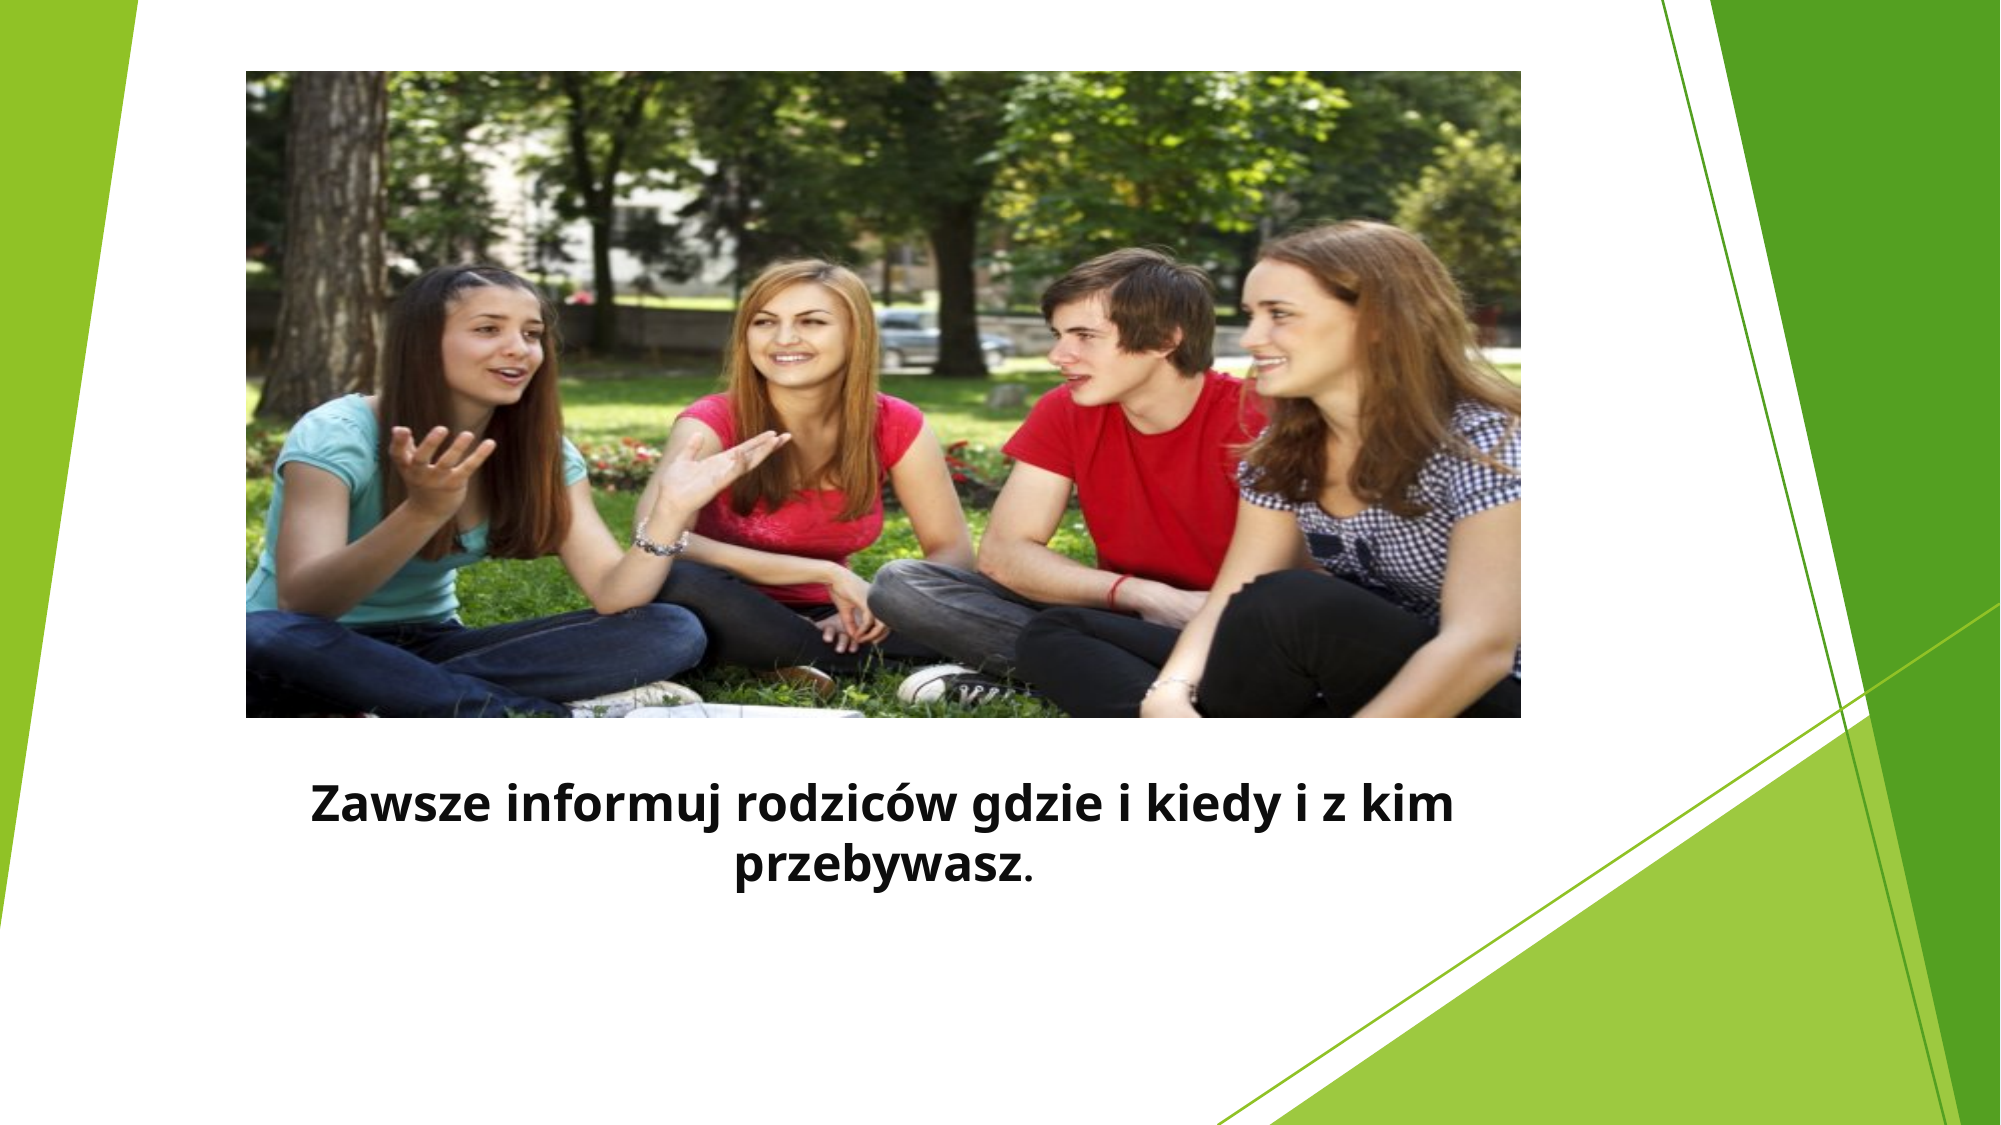

#
Zawsze informuj rodziców gdzie i kiedy i z kim przebywasz.